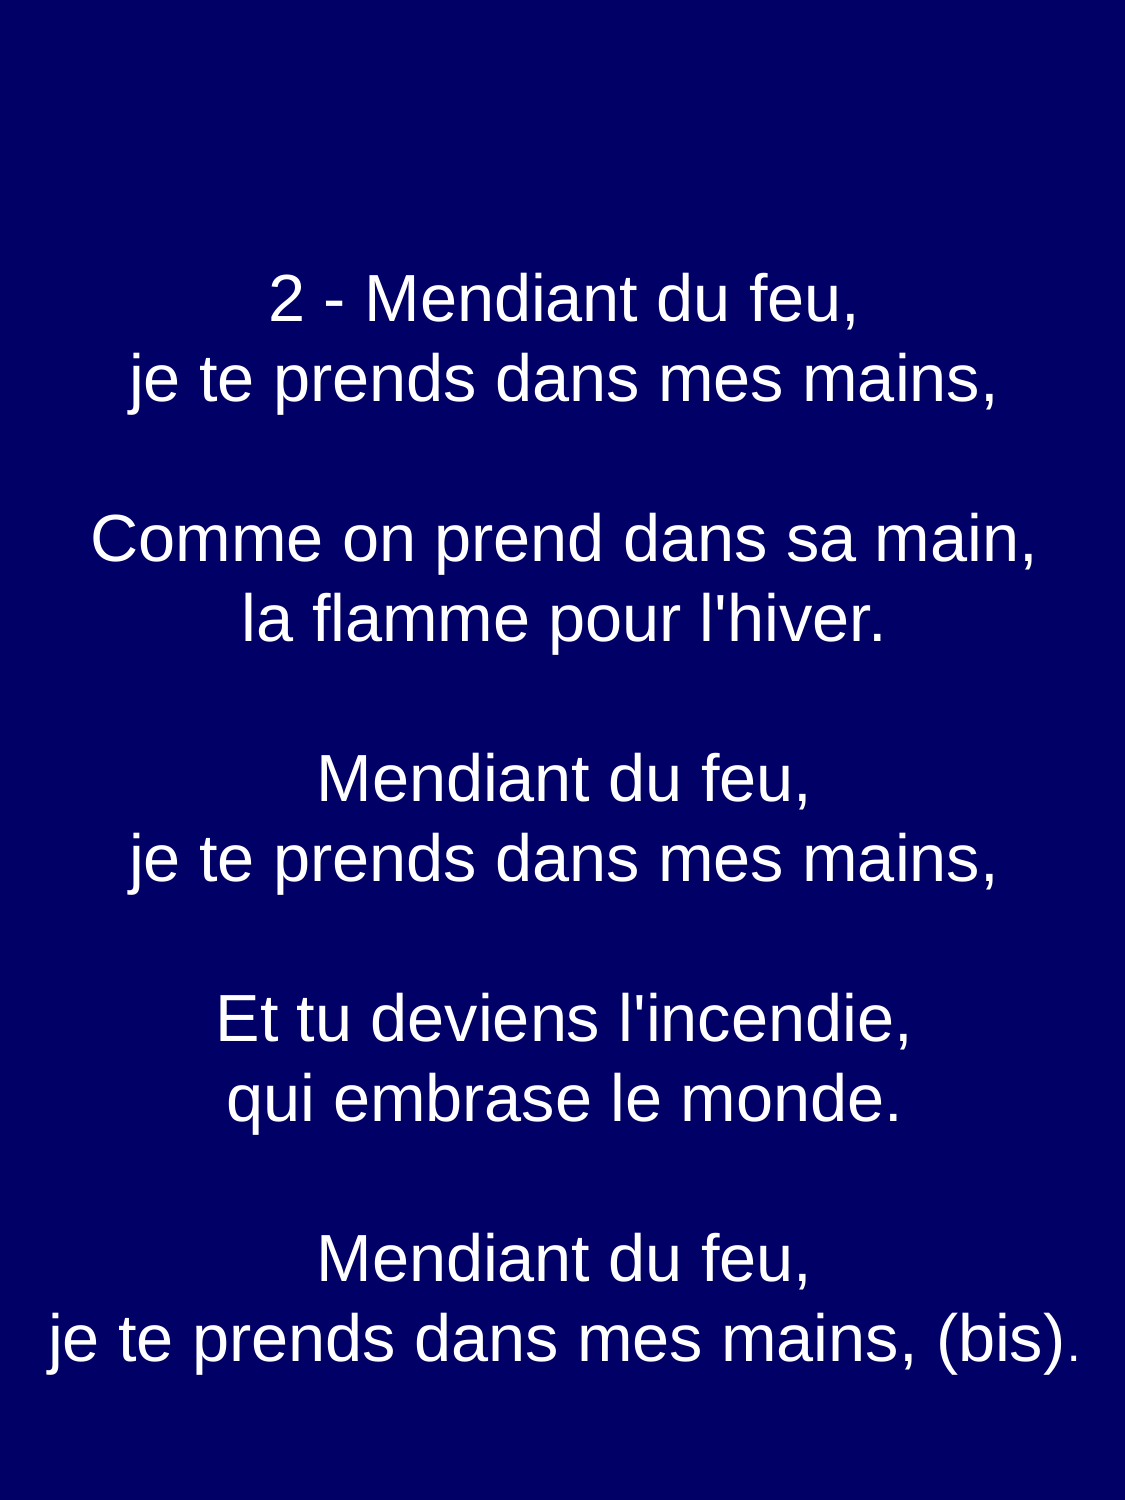

2 - Mendiant du feu,
je te prends dans mes mains,
Comme on prend dans sa main,
la flamme pour l'hiver.
Mendiant du feu,
je te prends dans mes mains,
Et tu deviens l'incendie,
qui embrase le monde.
Mendiant du feu,
je te prends dans mes mains, (bis).